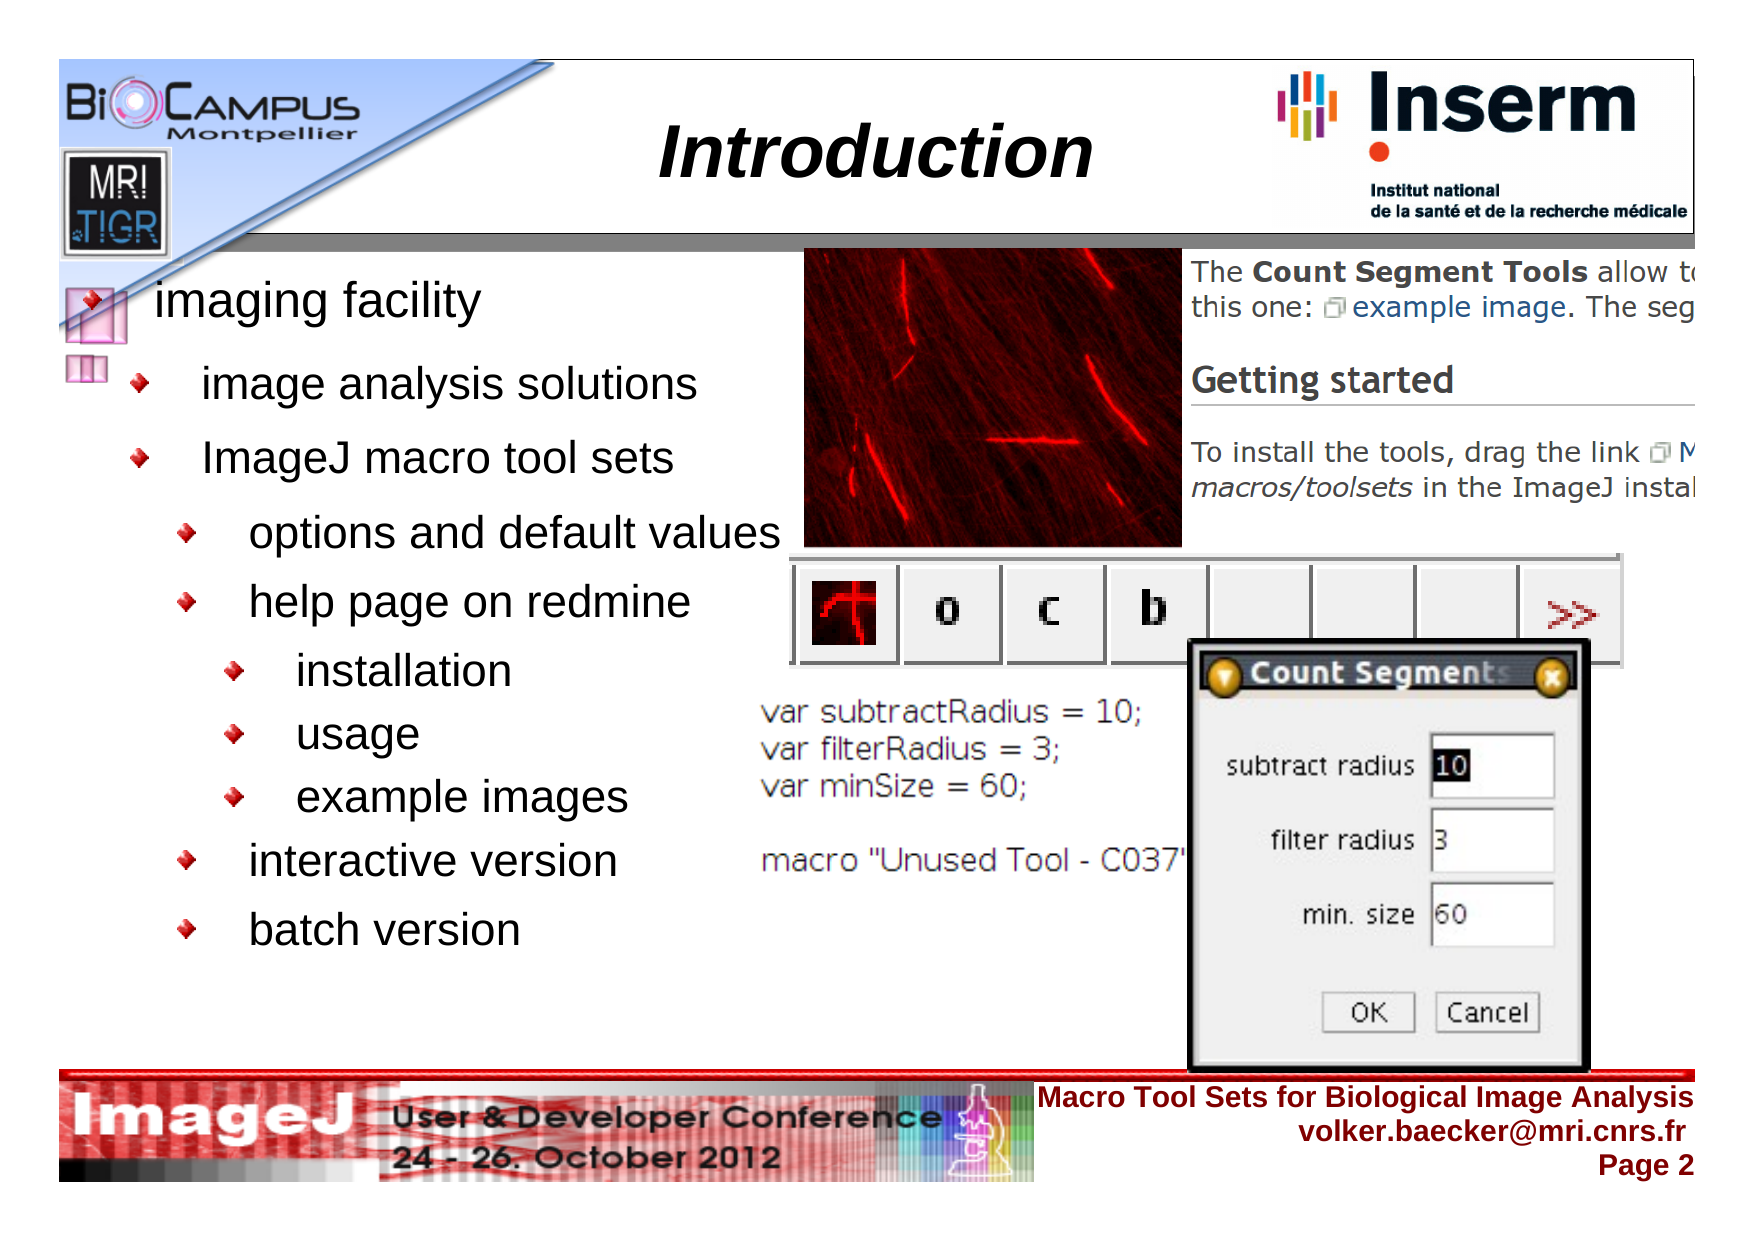

# Introduction
imaging facility
image analysis solutions
ImageJ macro tool sets
options and default values
help page on redmine
installation
usage
example images
interactive version
batch version